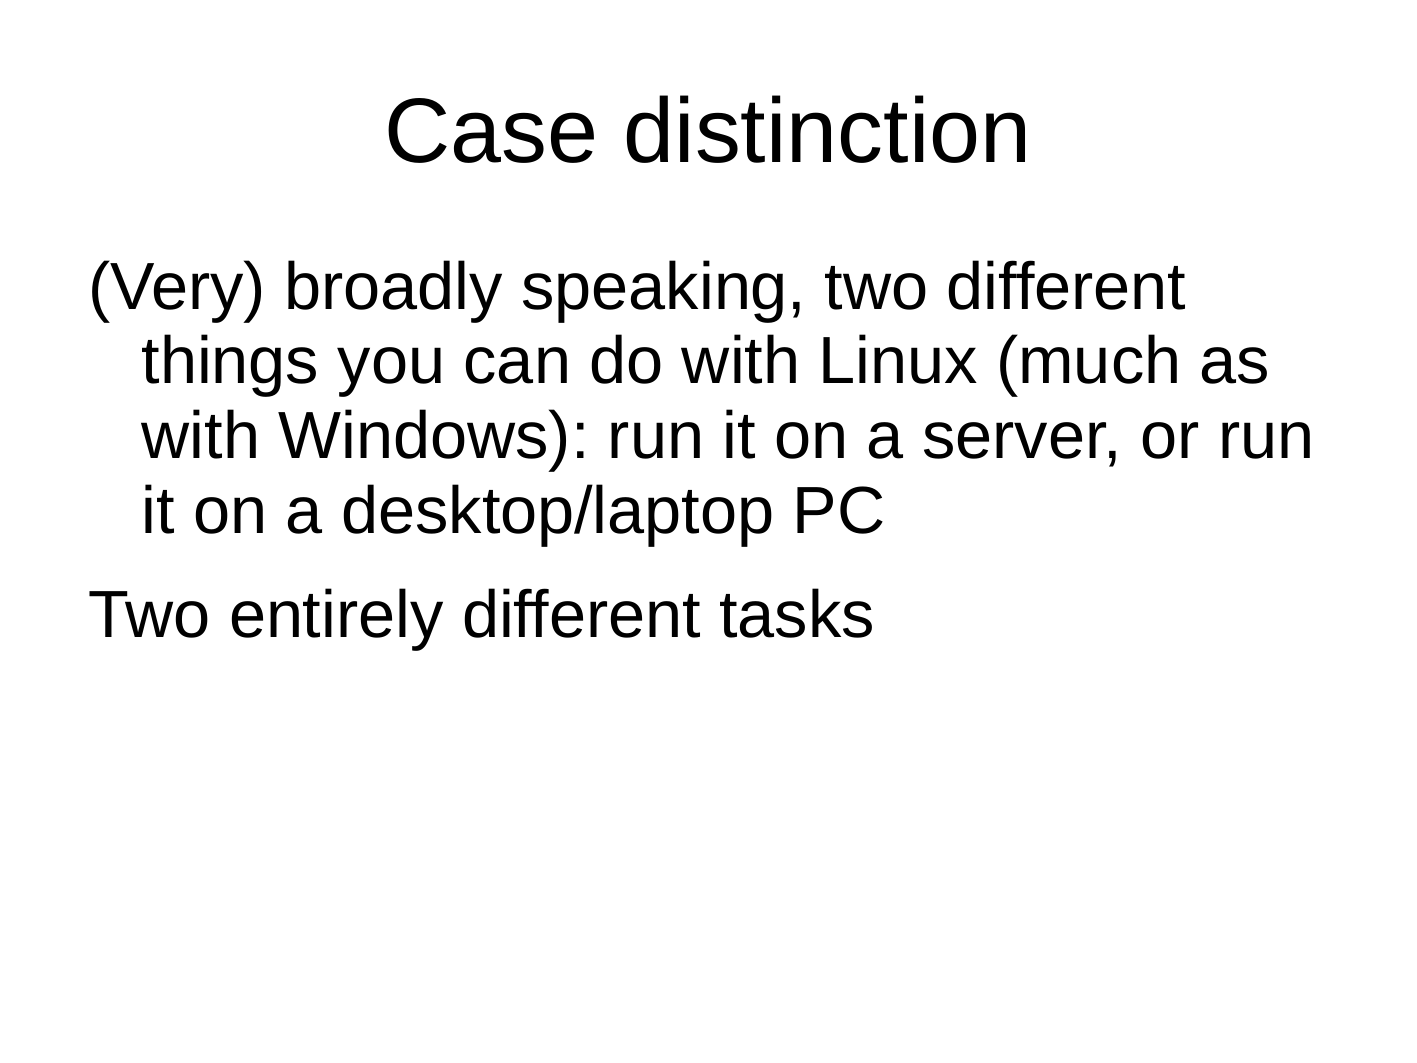

# Case distinction
(Very) broadly speaking, two different things you can do with Linux (much as with Windows): run it on a server, or run it on a desktop/laptop PC
Two entirely different tasks